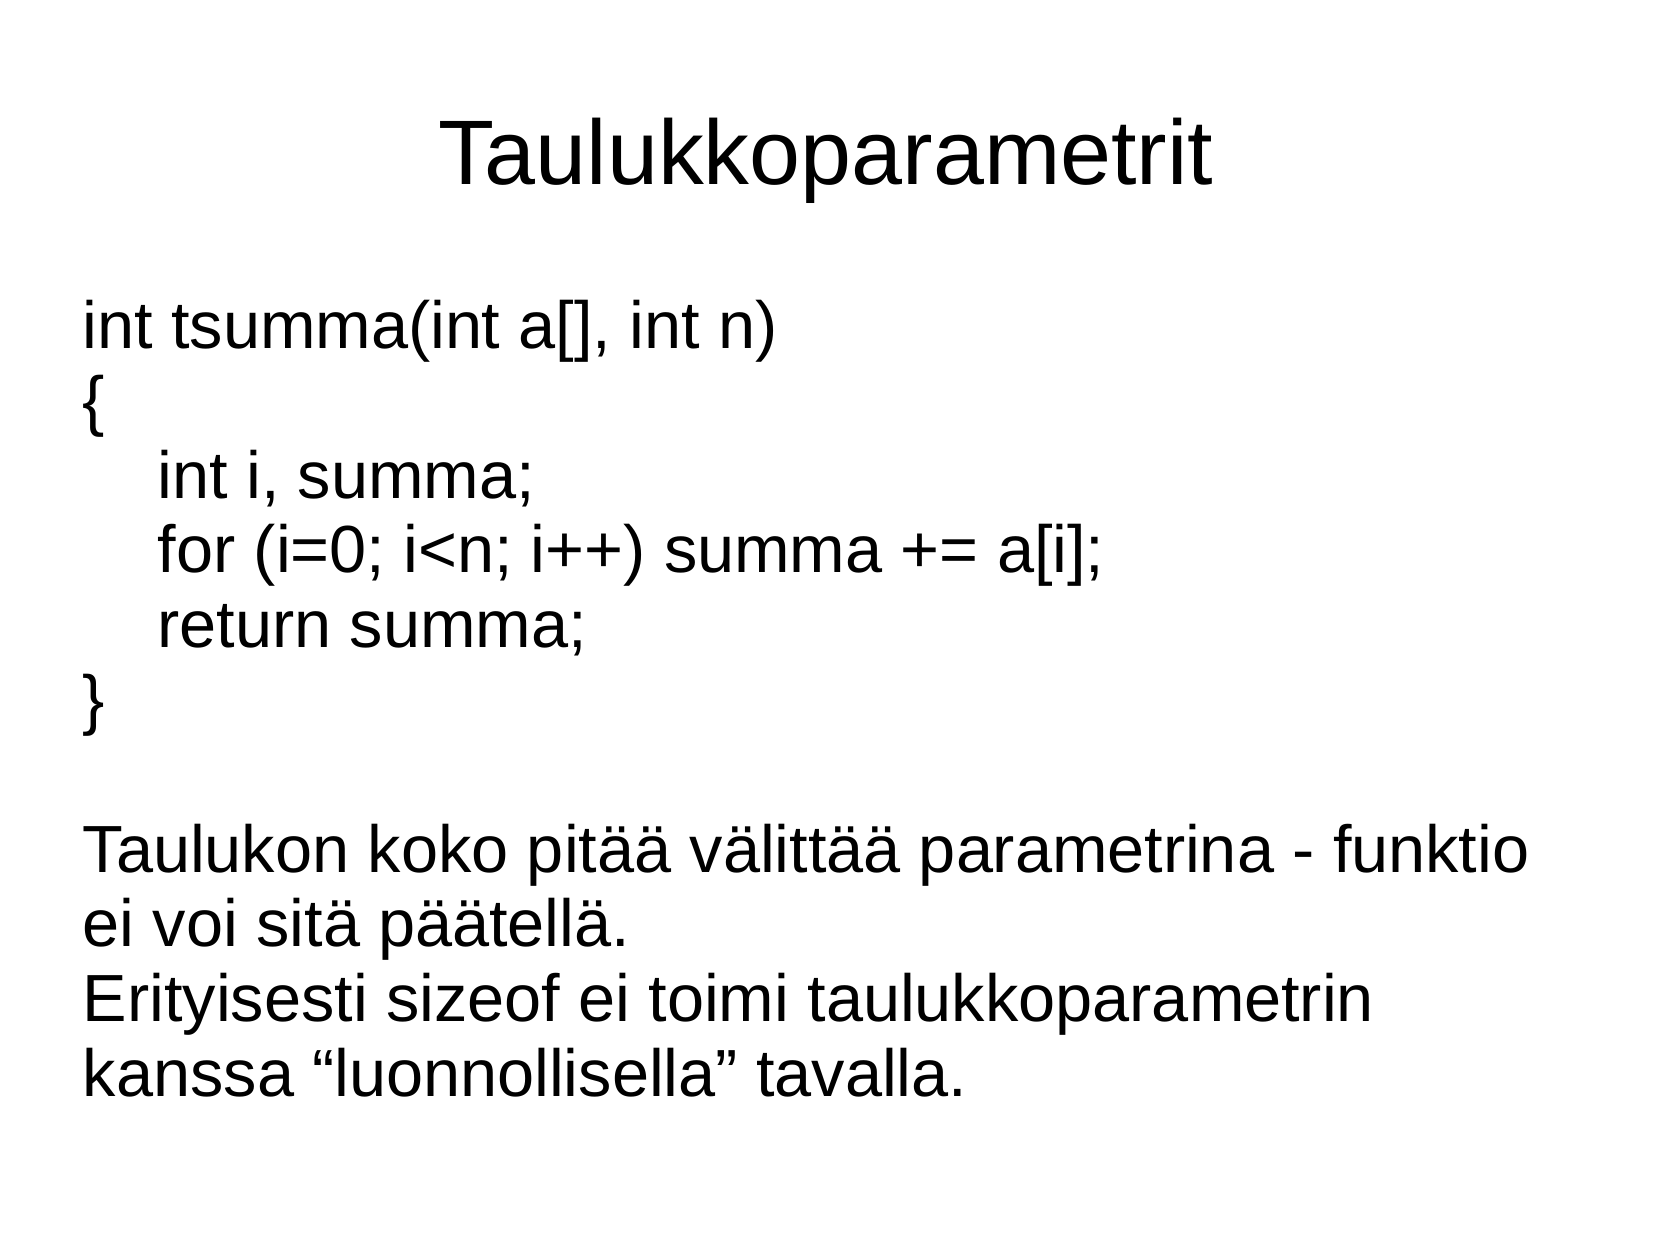

# Taulukkoparametrit
int tsumma(int a[], int n)
{
	int i, summa;
	for (i=0; i<n; i++) summa += a[i];
	return summa;
}
Taulukon koko pitää välittää parametrina - funktio ei voi sitä päätellä.
Erityisesti sizeof ei toimi taulukkoparametrin kanssa “luonnollisella” tavalla.